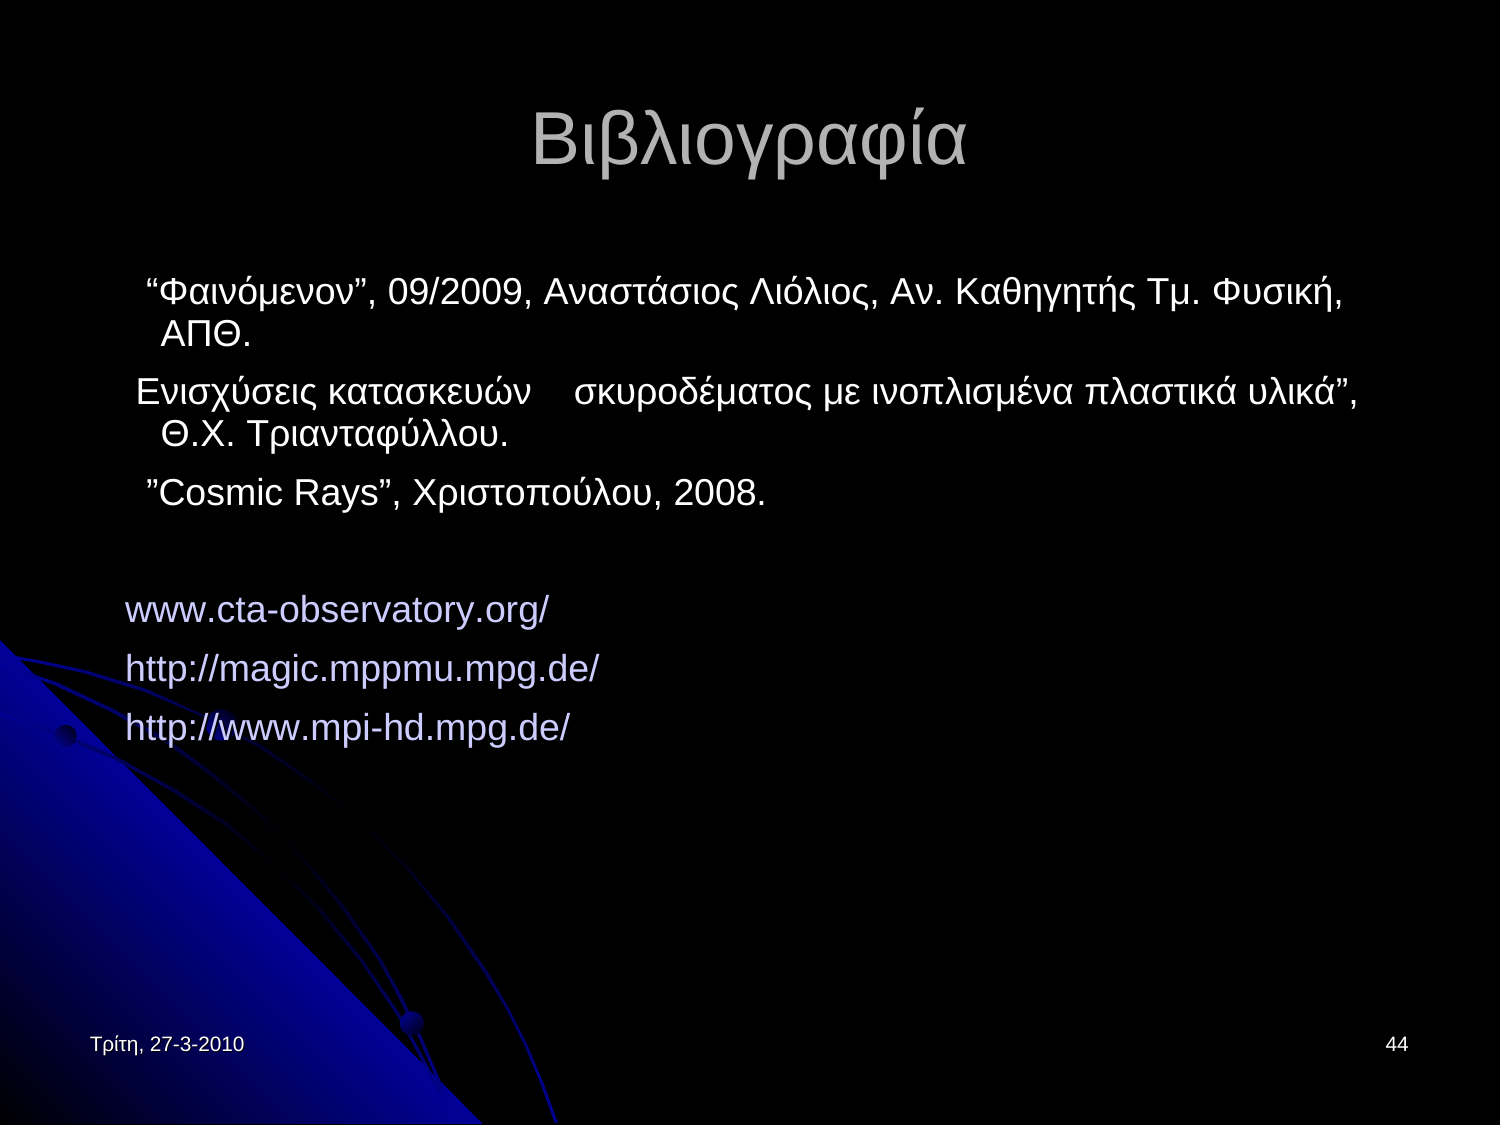

# Βιβλιογραφία
 “Φαινόμενον”, 09/2009, Αναστάσιος Λιόλιος, Αν. Καθηγητής Τμ. Φυσική, ΑΠΘ.
 Ενισχύσεις κατασκευών σκυροδέματος με ινοπλισμένα πλαστικά υλικά”, Θ.Χ. Τριανταφύλλου.
 ”Cosmic Rays”, Χριστοπούλου, 2008.
www.cta-observatory.org/
http://magic.mppmu.mpg.de/
http://www.mpi-hd.mpg.de/
Τρίτη, 27-3-2010
44